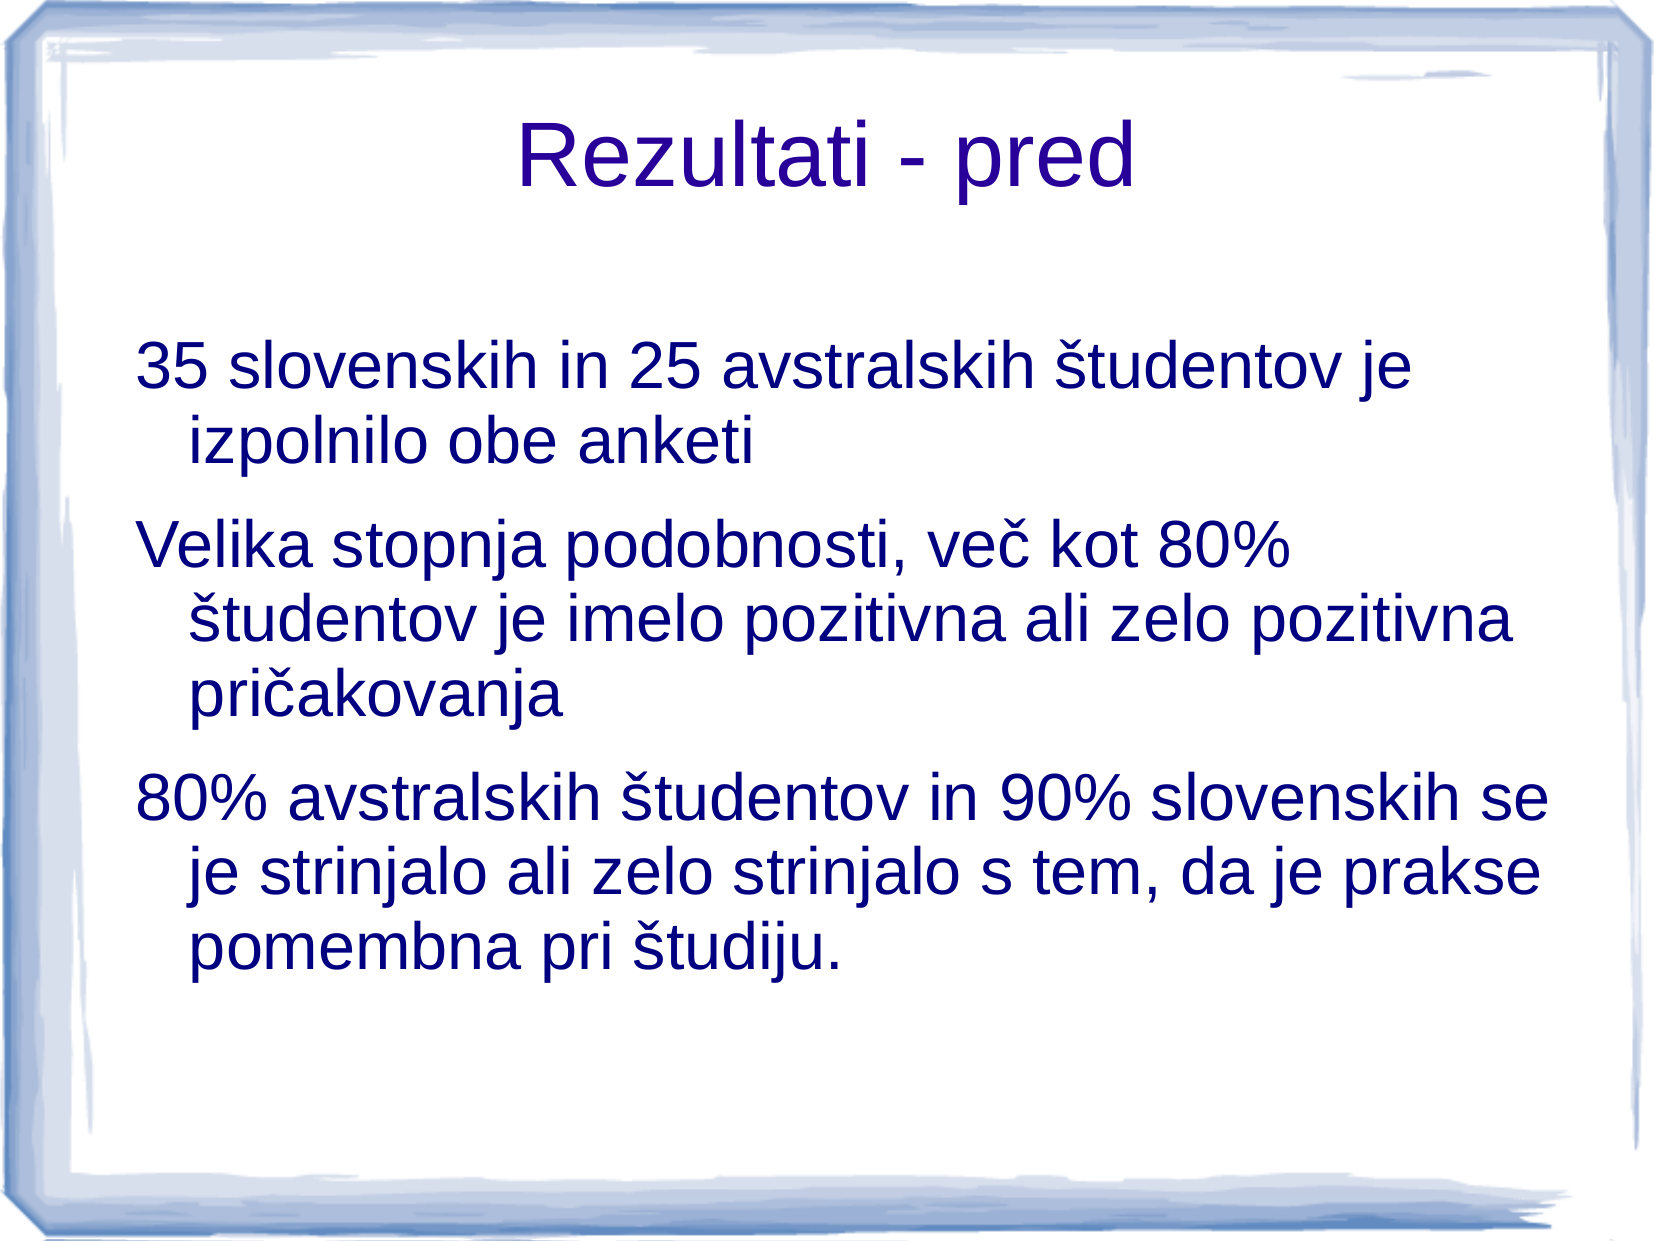

# Rezultati - pred
35 slovenskih in 25 avstralskih študentov je izpolnilo obe anketi
Velika stopnja podobnosti, več kot 80% študentov je imelo pozitivna ali zelo pozitivna pričakovanja
80% avstralskih študentov in 90% slovenskih se je strinjalo ali zelo strinjalo s tem, da je prakse pomembna pri študiju.